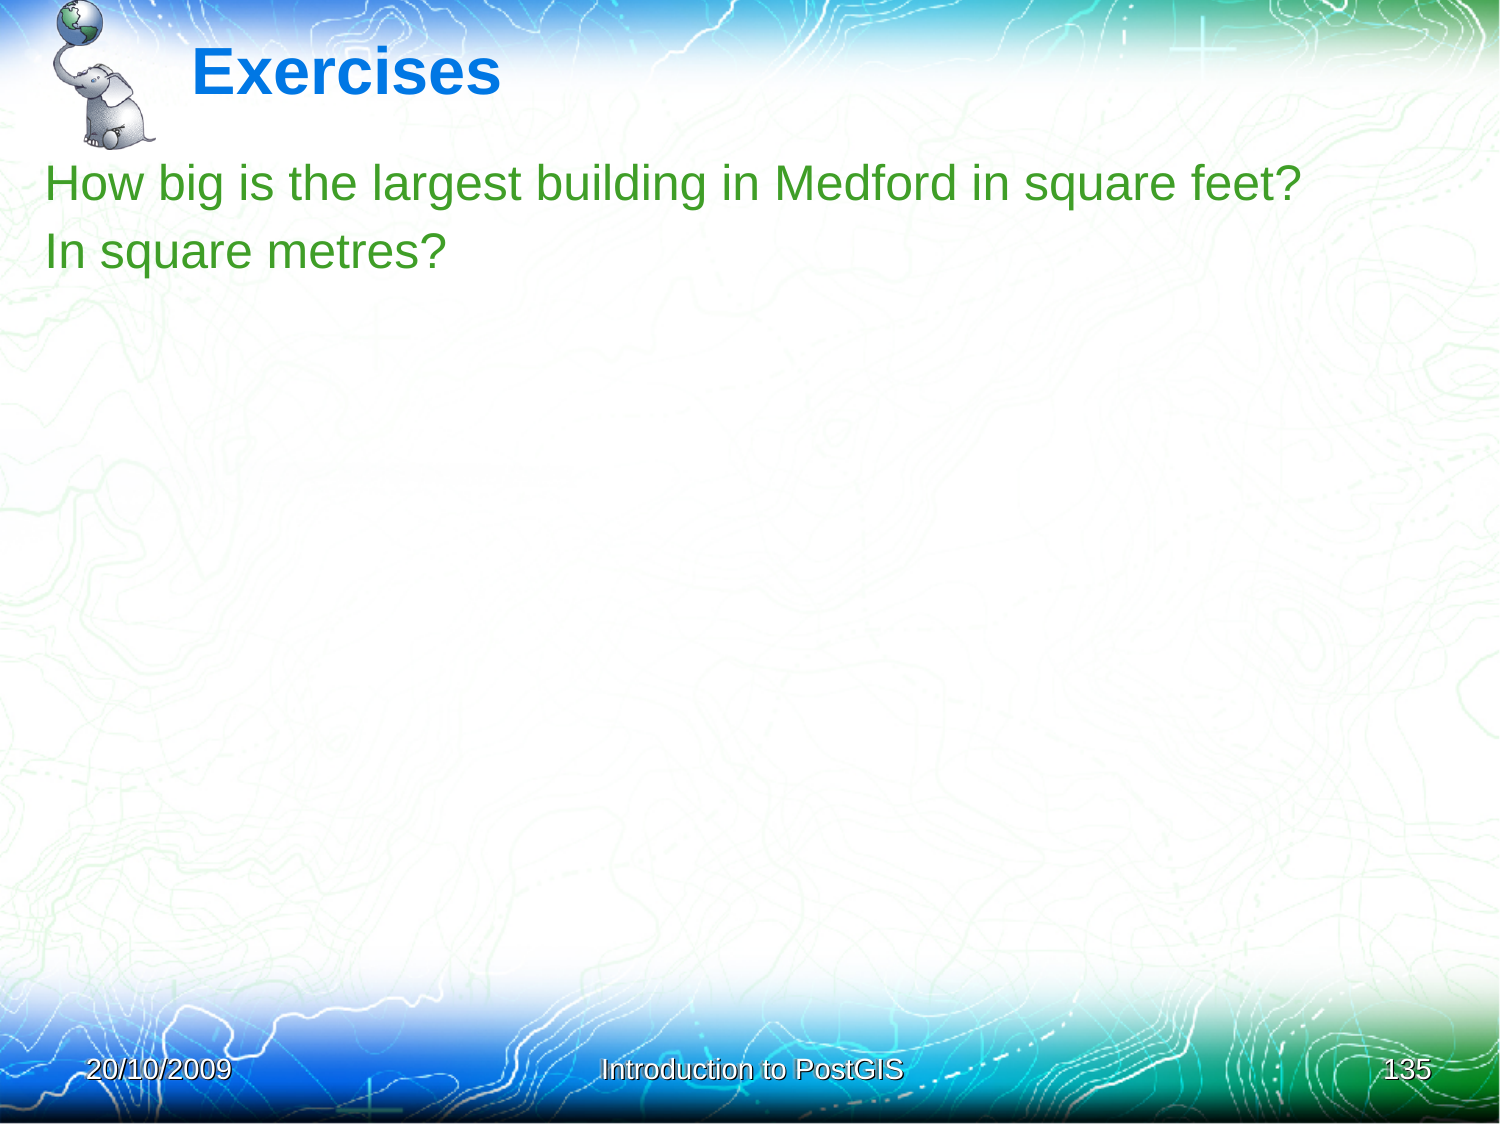

# Exercises
How big is the largest building in Medford in square feet?
In square metres?
20/10/2009
Introduction to PostGIS
135